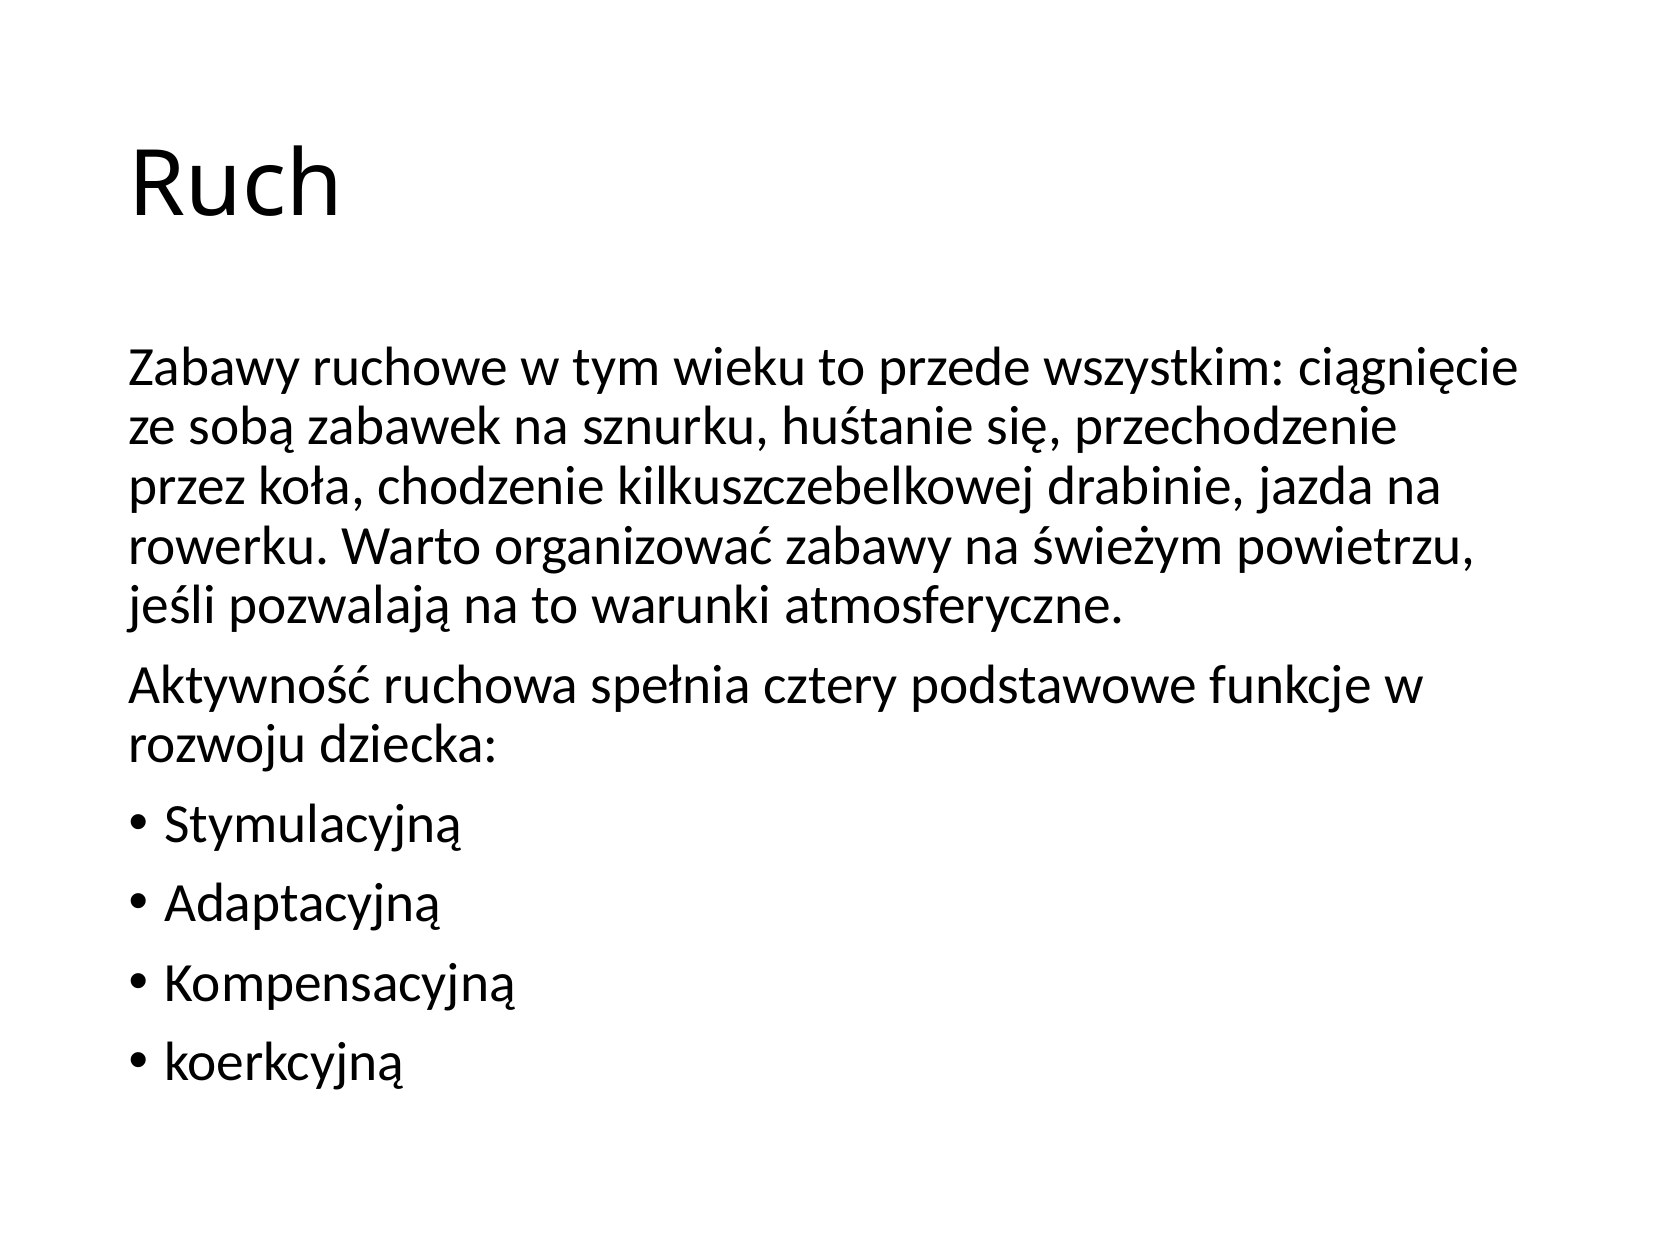

# Ruch
Zabawy ruchowe w tym wieku to przede wszystkim: ciągnięcie ze sobą zabawek na sznurku, huśtanie się, przechodzenie przez koła, chodzenie kilkuszczebelkowej drabinie, jazda na rowerku. Warto organizować zabawy na świeżym powietrzu, jeśli pozwalają na to warunki atmosferyczne.
Aktywność ruchowa spełnia cztery podstawowe funkcje w rozwoju dziecka:
Stymulacyjną
Adaptacyjną
Kompensacyjną
koerkcyjną